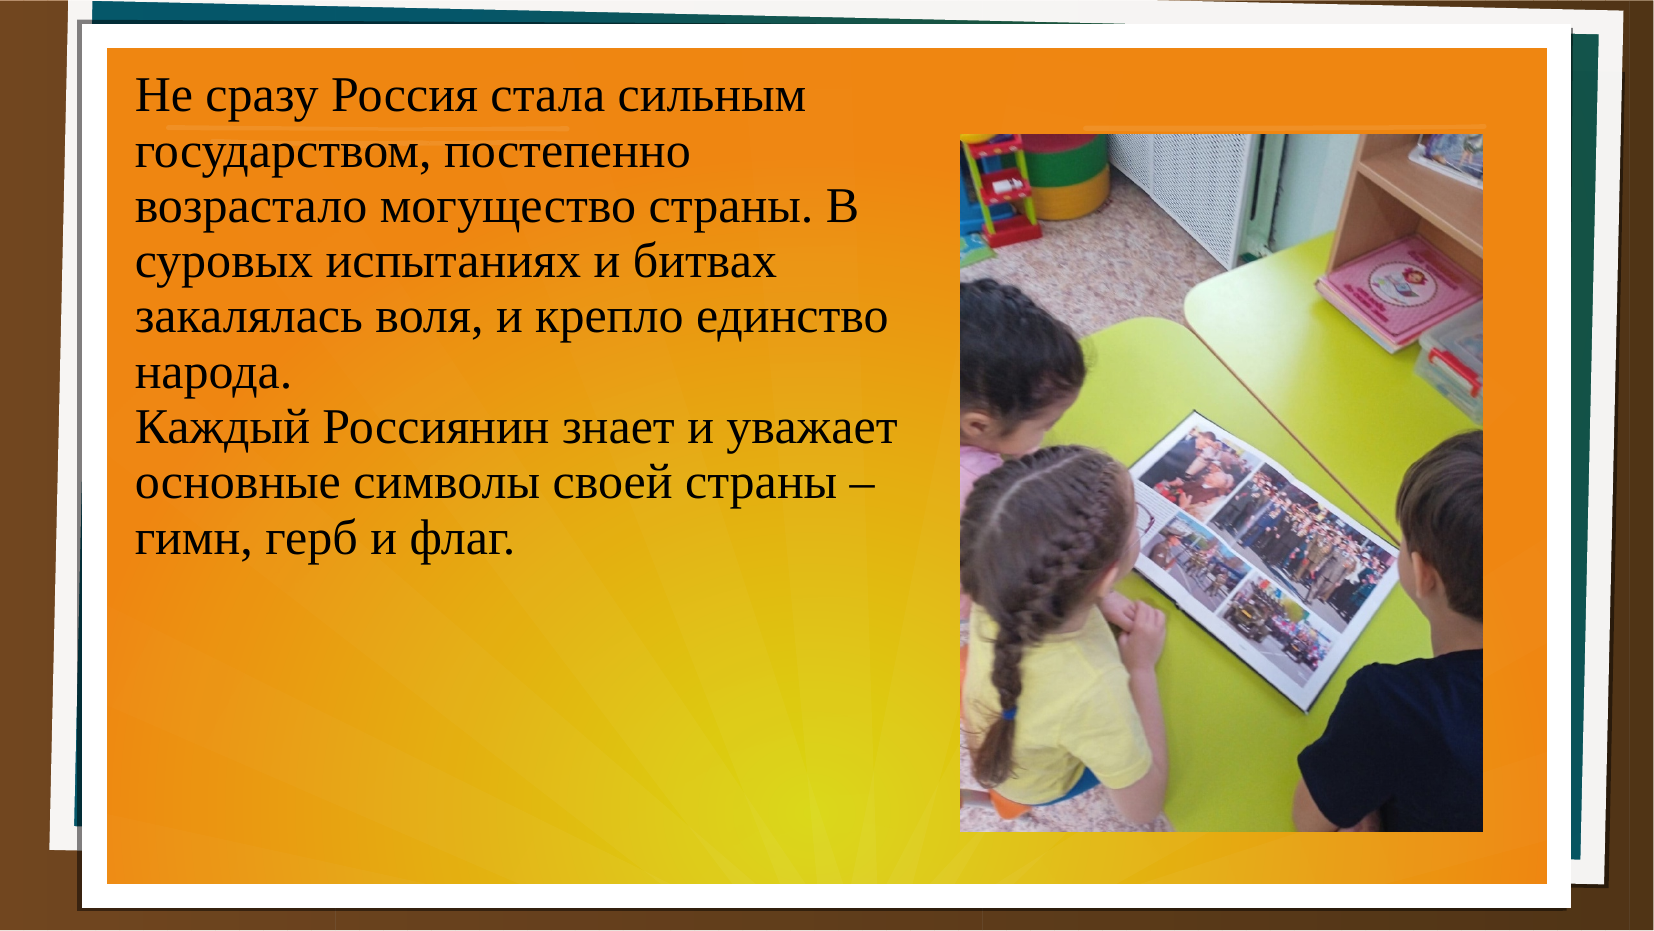

Не сразу Россия стала сильным государством, постепенно возрастало могущество страны. В суровых испытаниях и битвах закалялась воля, и крепло единство народа.
Каждый Россиянин знает и уважает основные символы своей страны – гимн, герб и флаг.